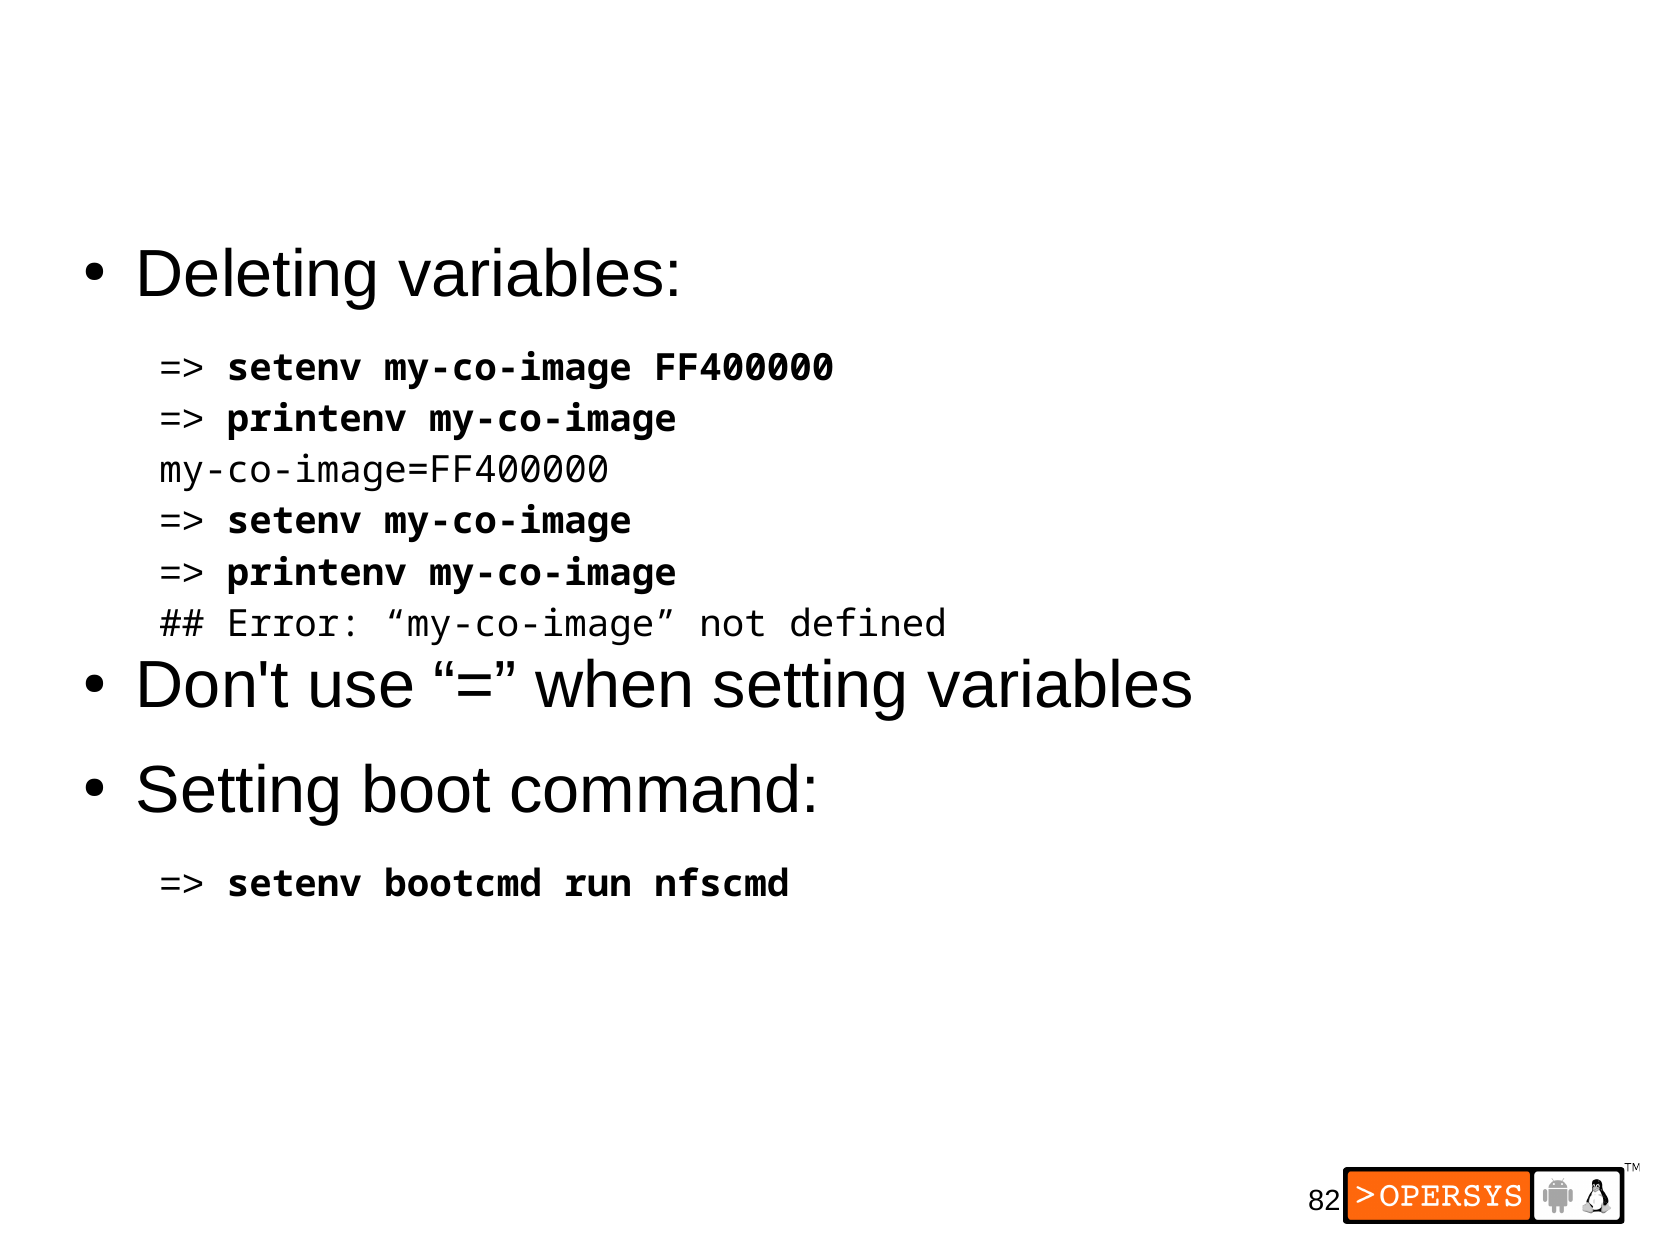

# Deleting variables:
=> setenv my-co-image FF400000
=> printenv my-co-image
my-co-image=FF400000
=> setenv my-co-image
=> printenv my-co-image
## Error: “my-co-image” not defined
Don't use “=” when setting variables
Setting boot command:
=> setenv bootcmd run nfscmd